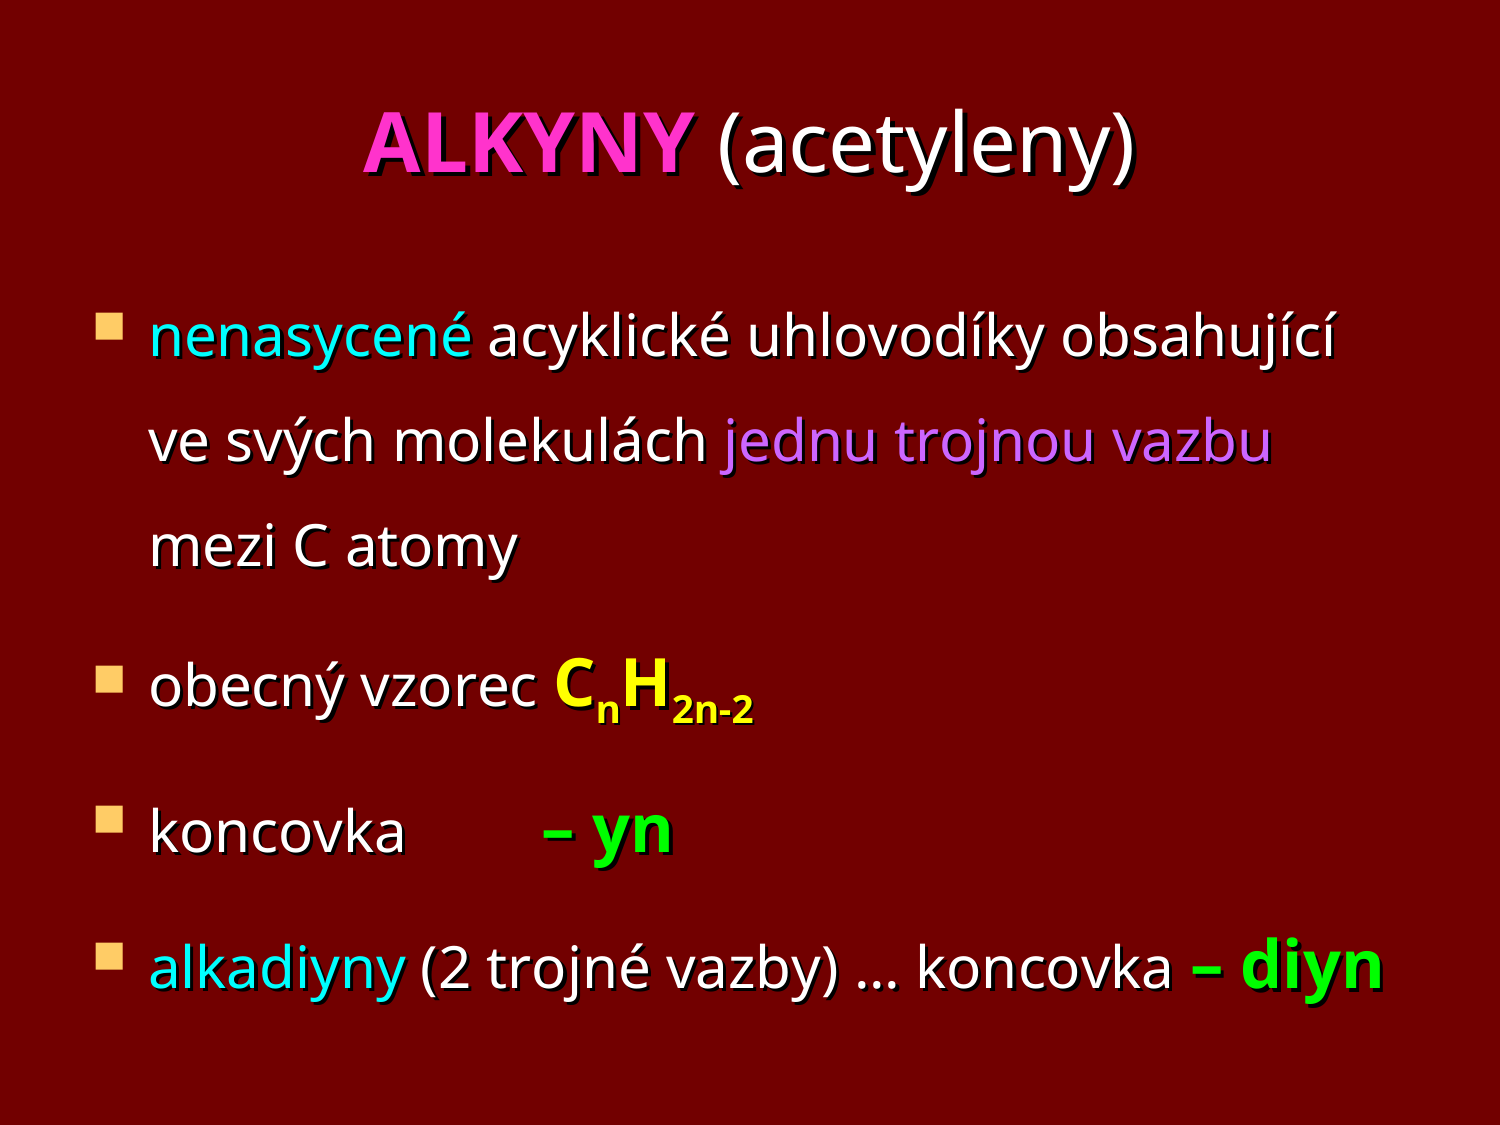

# ALKYNY (acetyleny)
nenasycené acyklické uhlovodíky obsahující ve svých molekulách jednu trojnou vazbu mezi C atomy
obecný vzorec CnH2n-2
koncovka 	– yn
alkadiyny (2 trojné vazby) ... koncovka – diyn